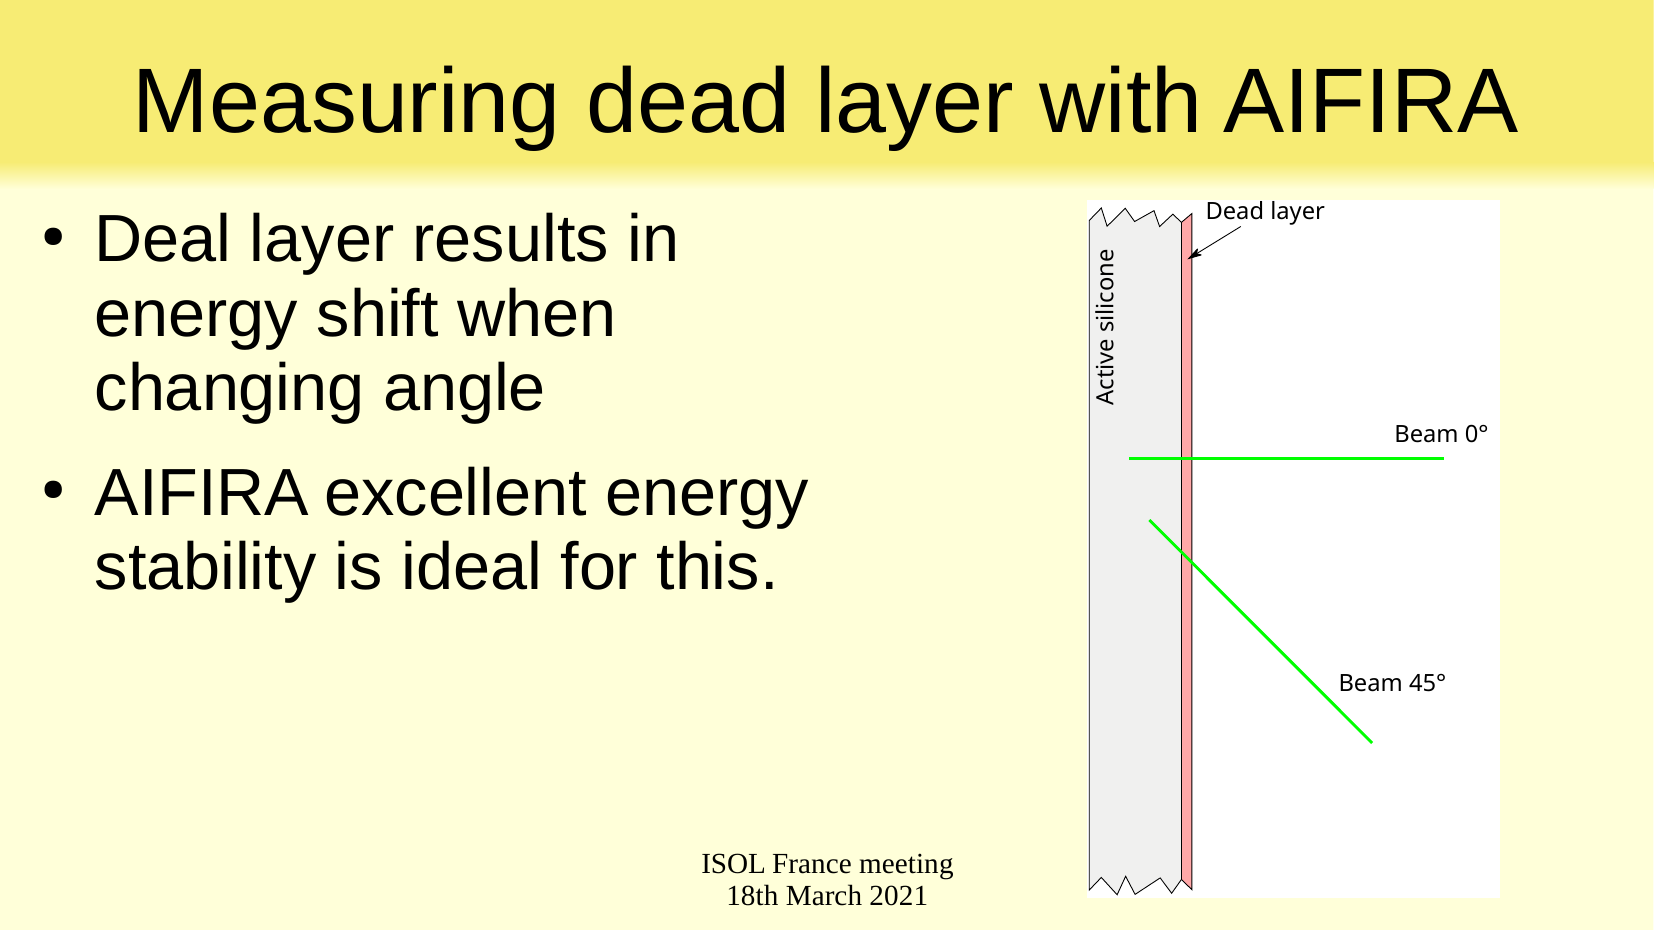

# Measuring dead layer with AIFIRA
Deal layer results in energy shift when changing angle
AIFIRA excellent energy stability is ideal for this.